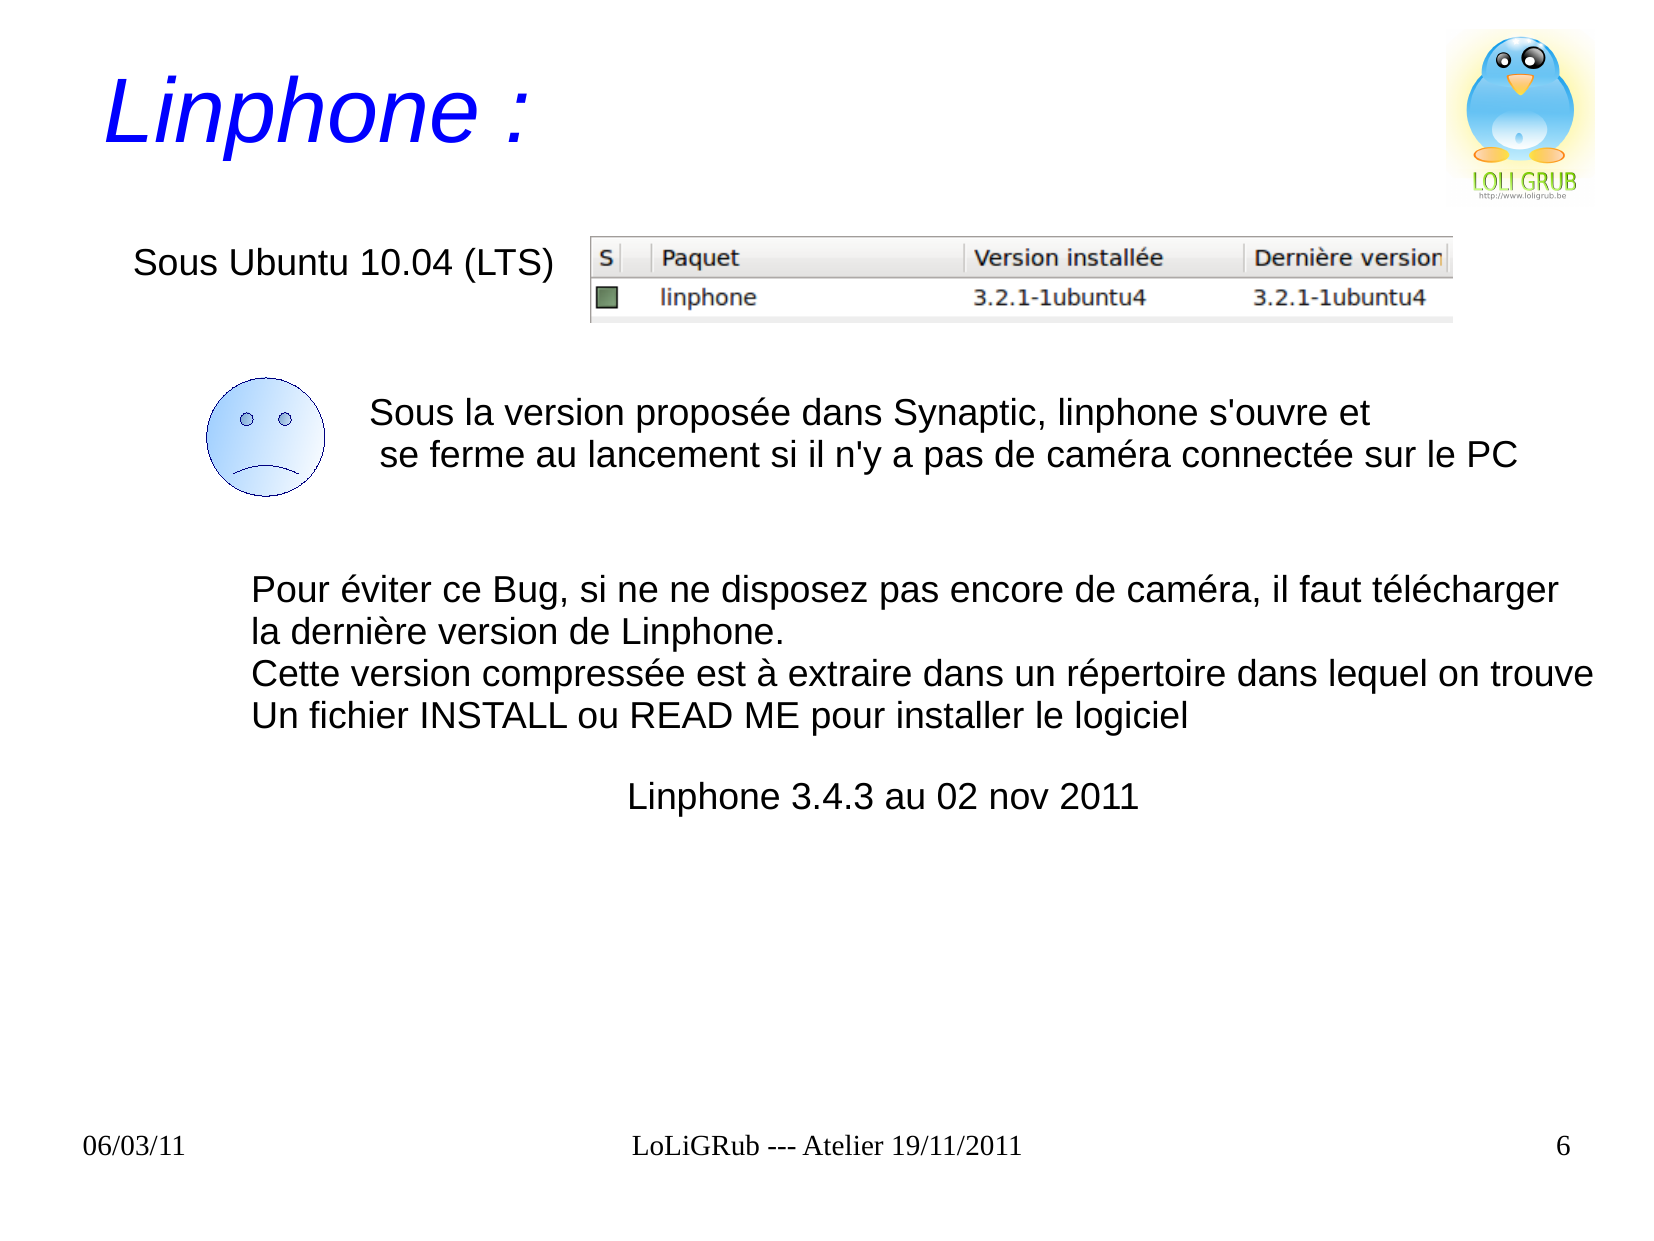

Linphone :
Sous Ubuntu 10.04 (LTS)
Sous la version proposée dans Synaptic, linphone s'ouvre et
 se ferme au lancement si il n'y a pas de caméra connectée sur le PC
Pour éviter ce Bug, si ne ne disposez pas encore de caméra, il faut télécharger
la dernière version de Linphone.
Cette version compressée est à extraire dans un répertoire dans lequel on trouve
Un fichier INSTALL ou READ ME pour installer le logiciel
Linphone 3.4.3 au 02 nov 2011
06/03/11
LoLiGRub --- Atelier 19/11/2011
6